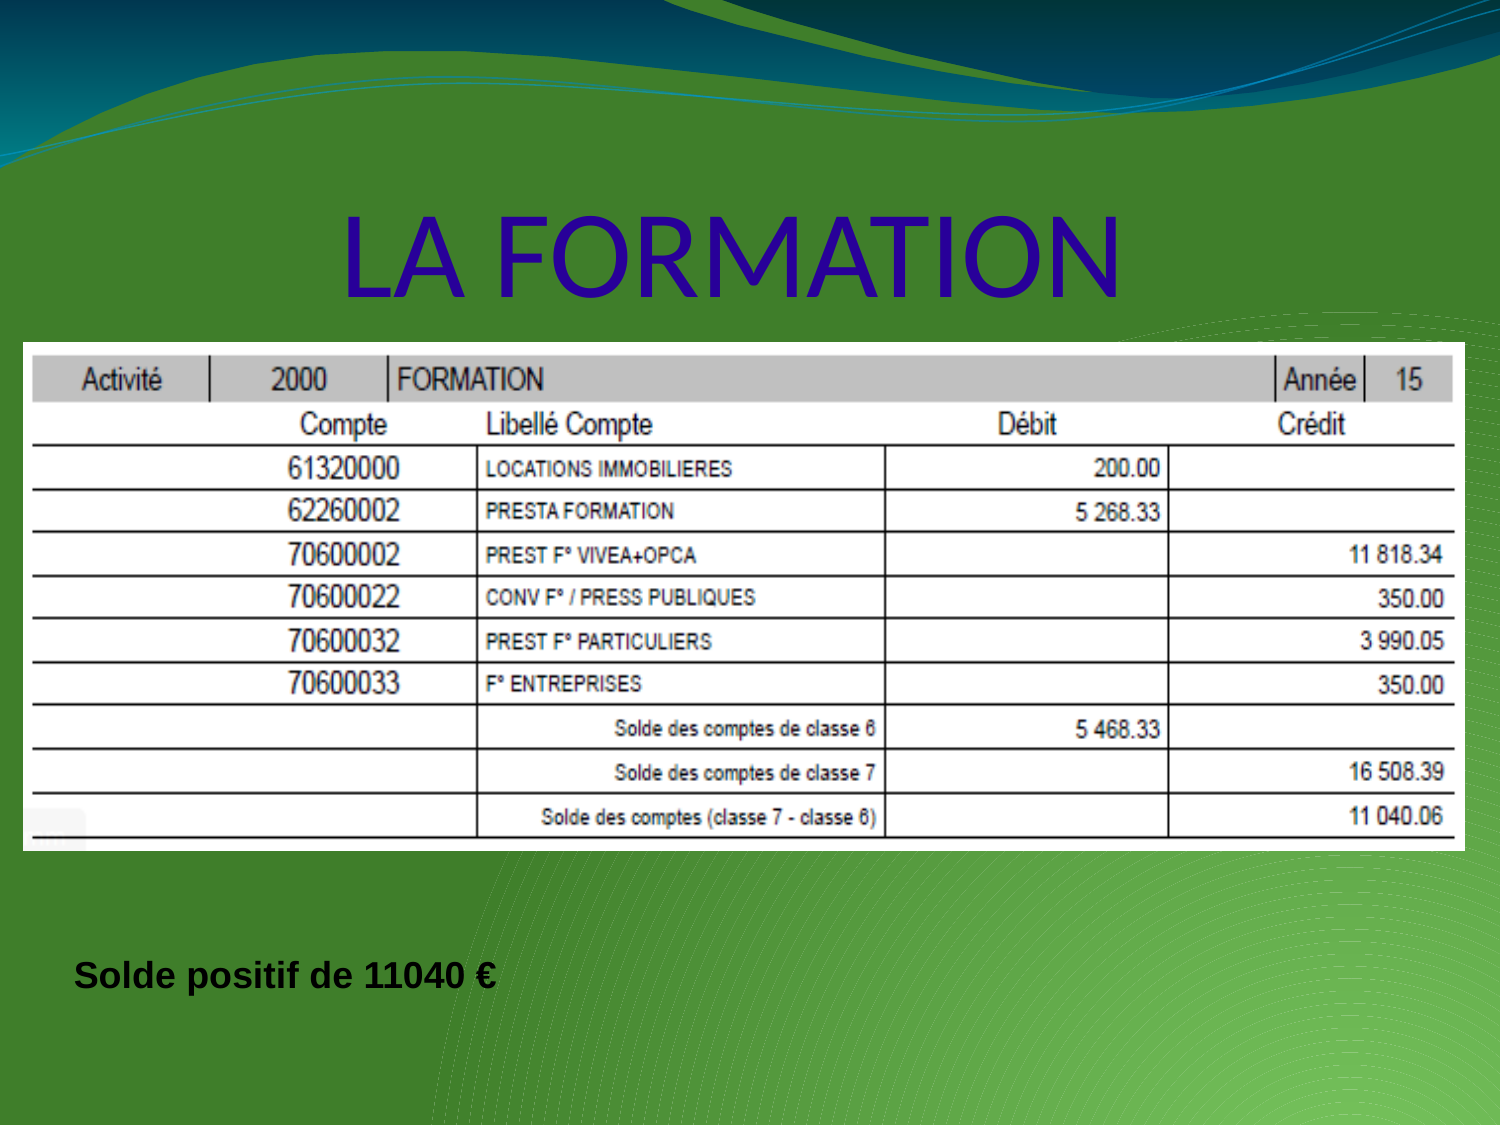

LA FORMATION
Solde positif de 11040 €